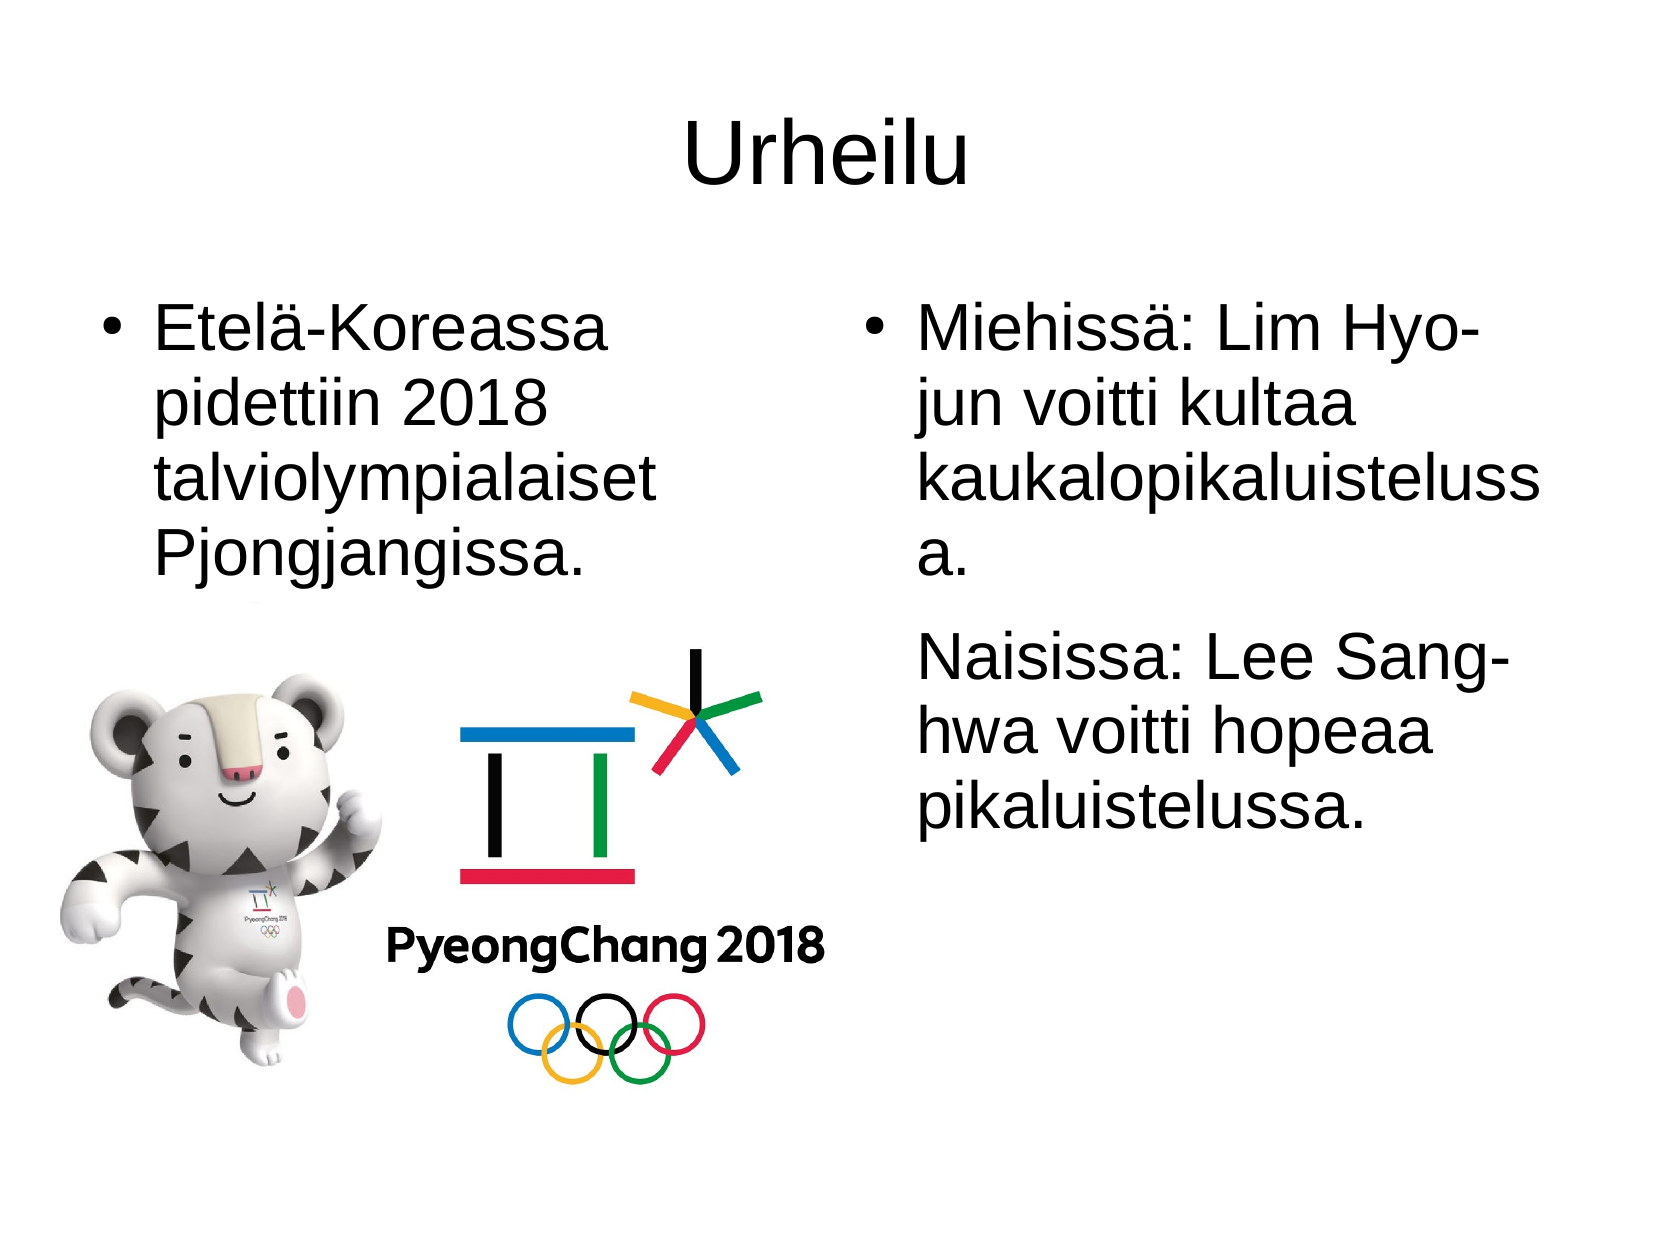

# Urheilu
Etelä-Koreassa pidettiin 2018 talviolympialaiset Pjongjangissa.
Miehissä: Lim Hyo-jun voitti kultaa kaukalopikaluistelussa.
Naisissa: Lee Sang-hwa voitti hopeaa pikaluistelussa.